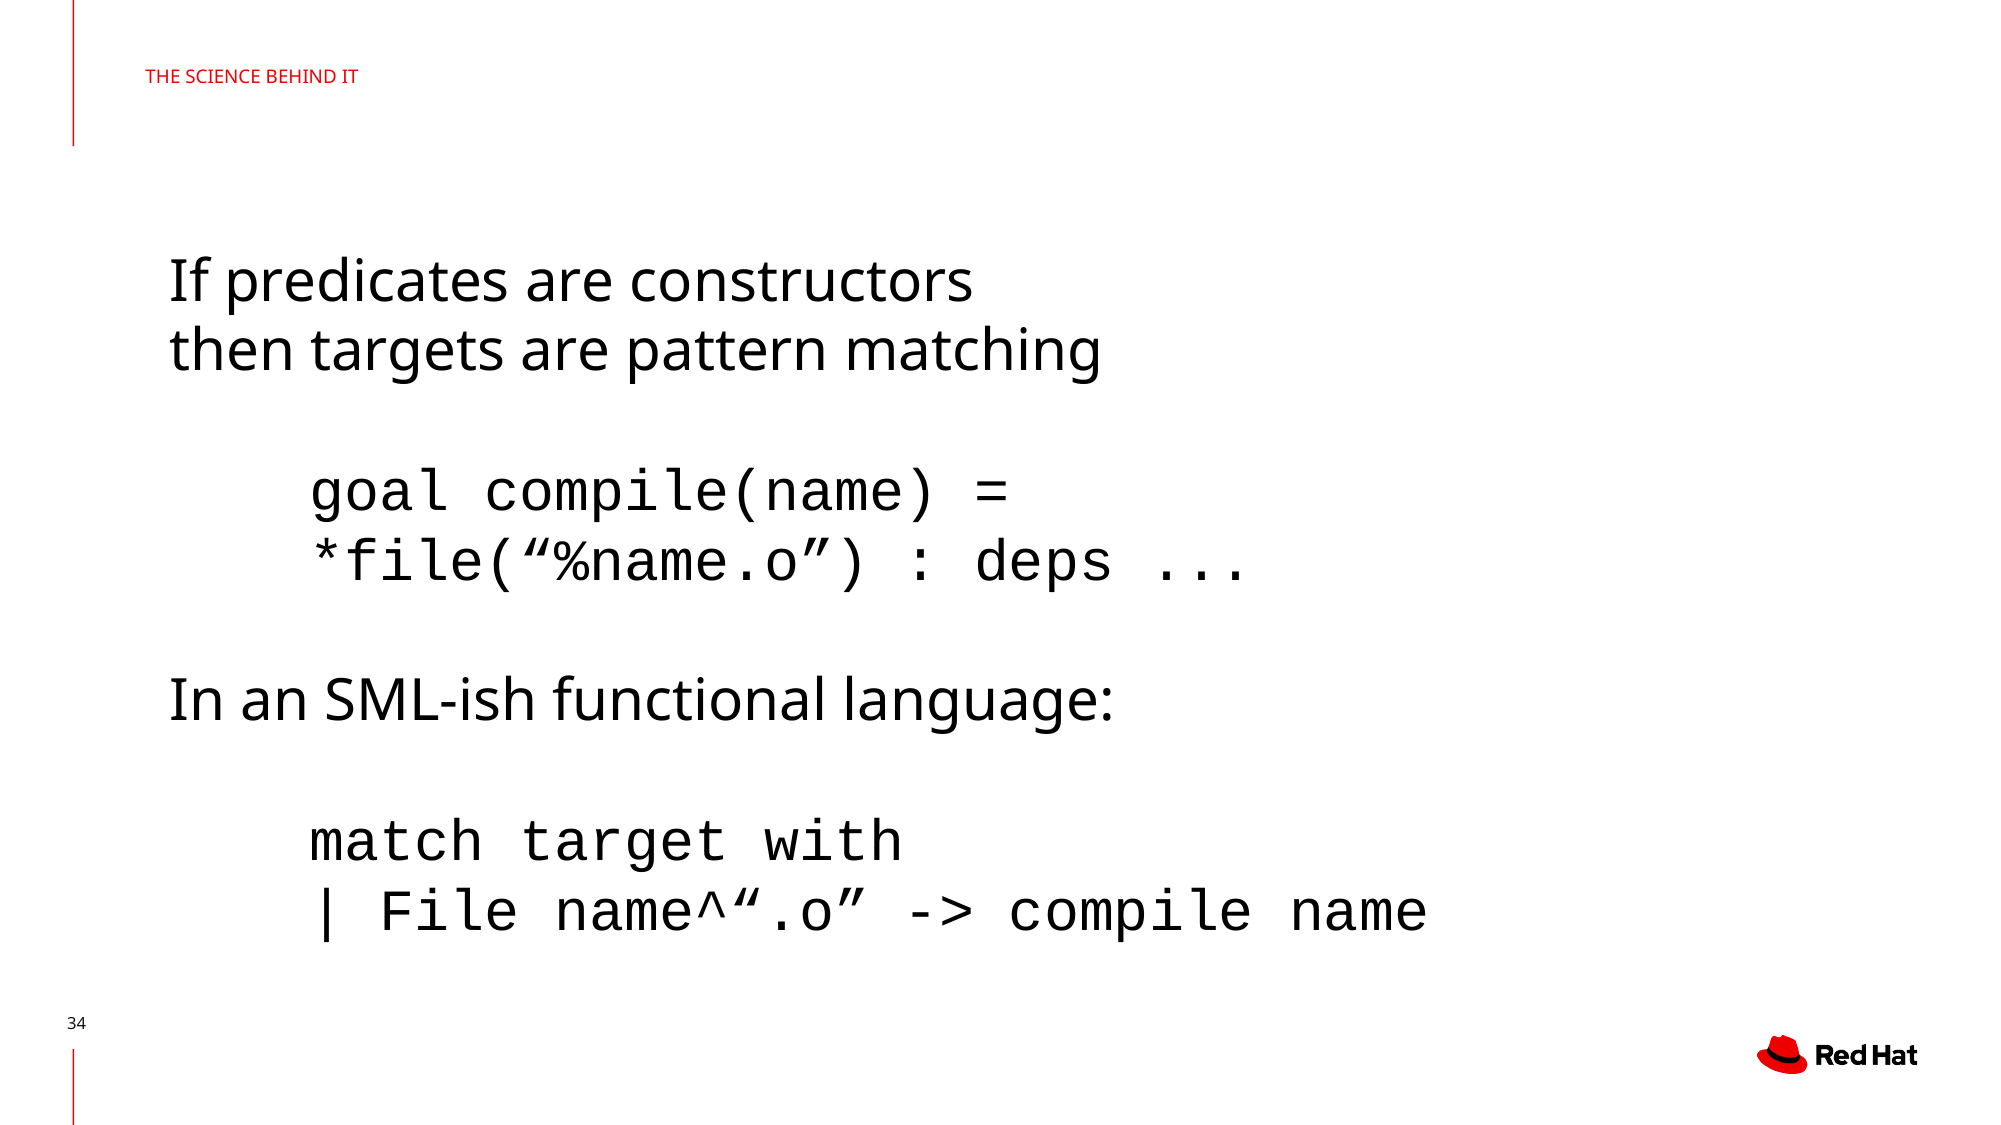

THE SCIENCE BEHIND IT
If predicates are constructors
then targets are pattern matching
 goal compile(name) =
 *file(“%name.o”) : deps ...
In an SML-ish functional language:
 match target with
 | File name^“.o” -> compile name
34